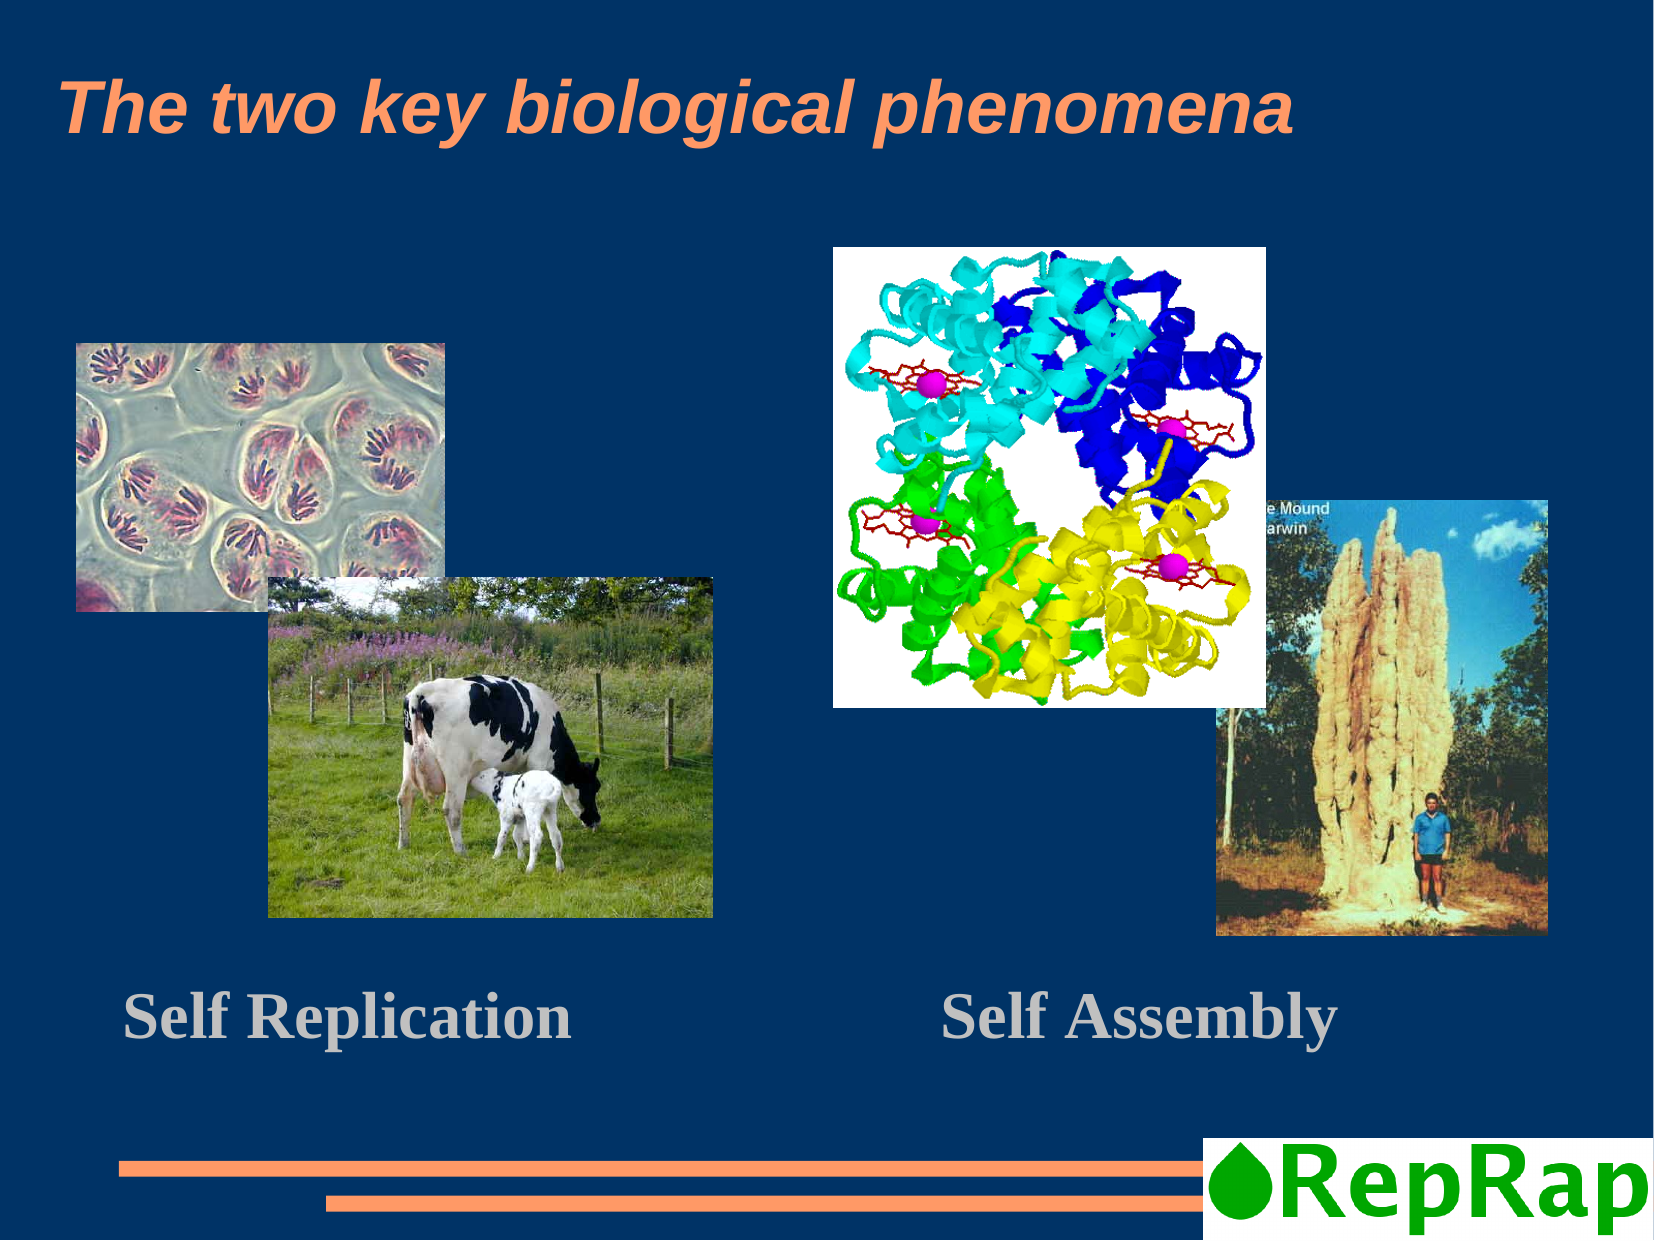

# The two key biological phenomena
Self Replication Self Assembly